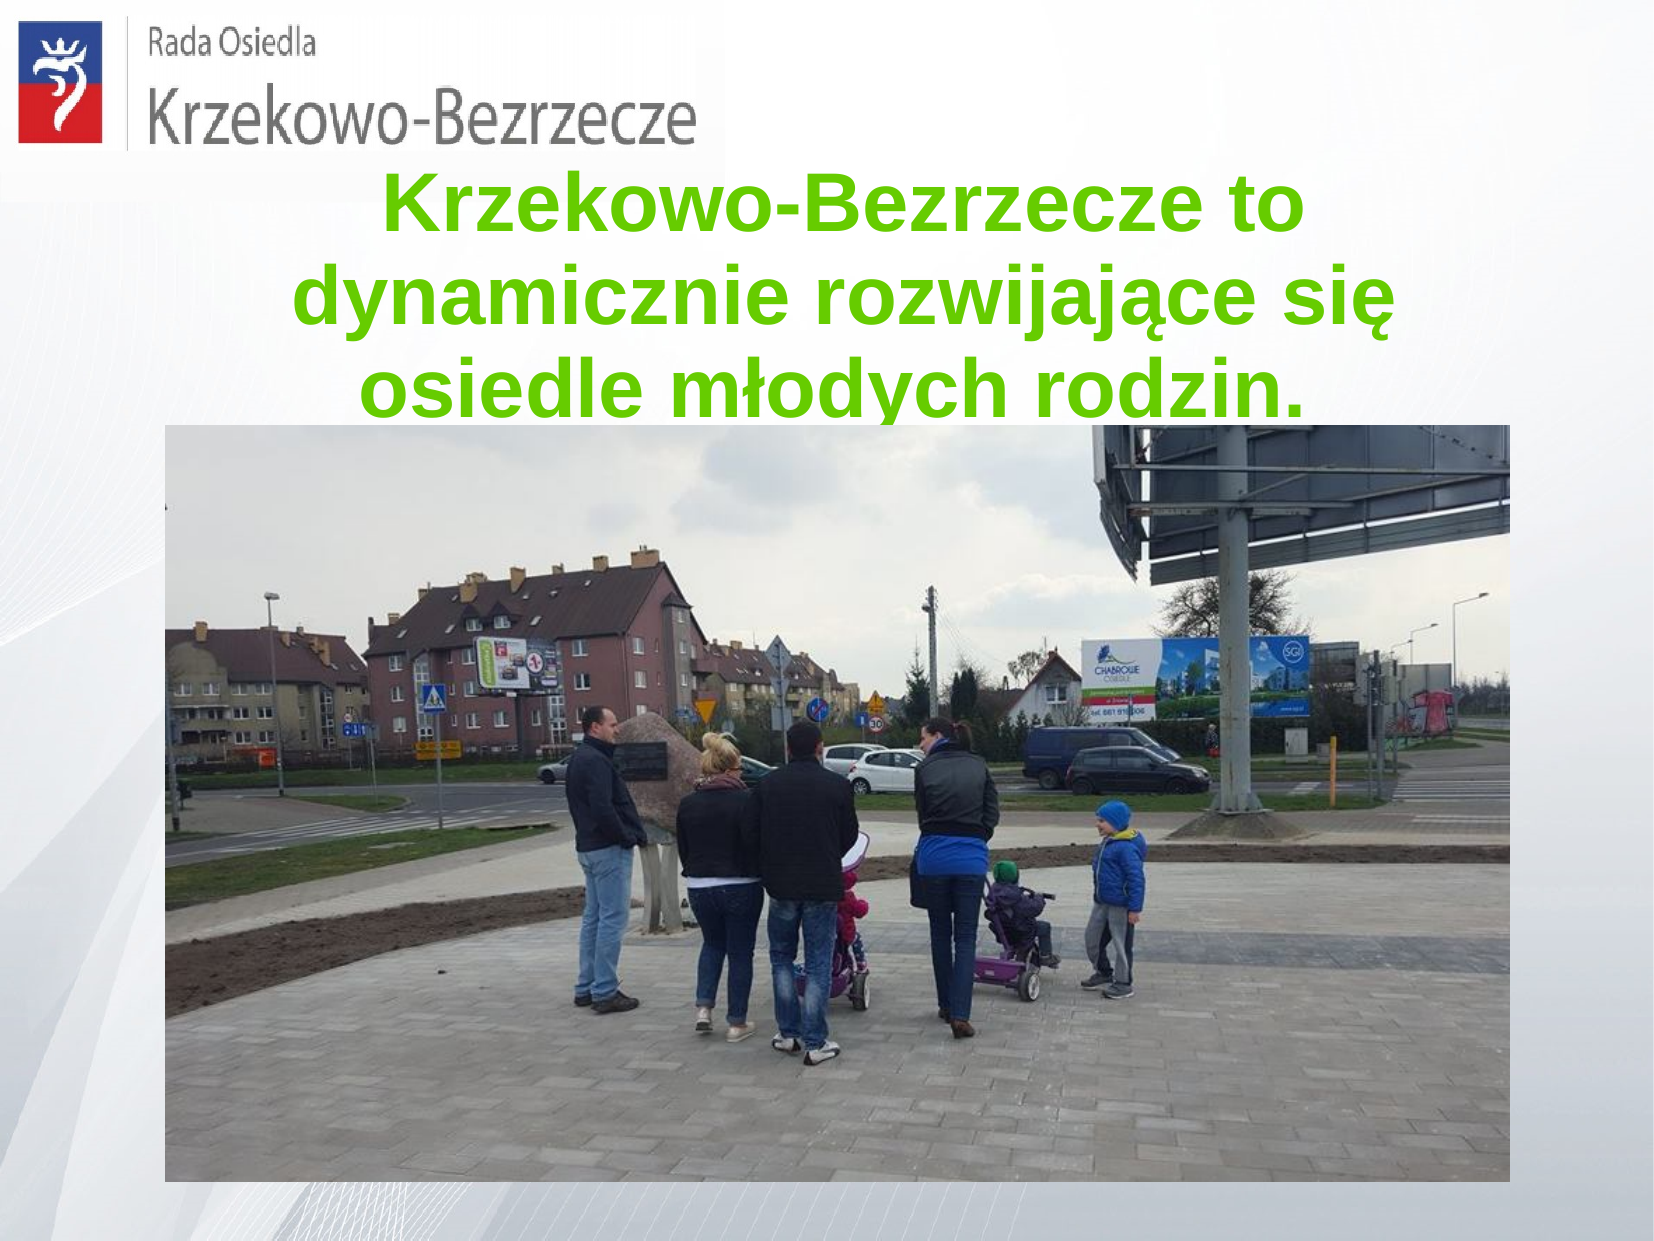

# Krzekowo-Bezrzecze to dynamicznie rozwijające się osiedle młodych rodzin.